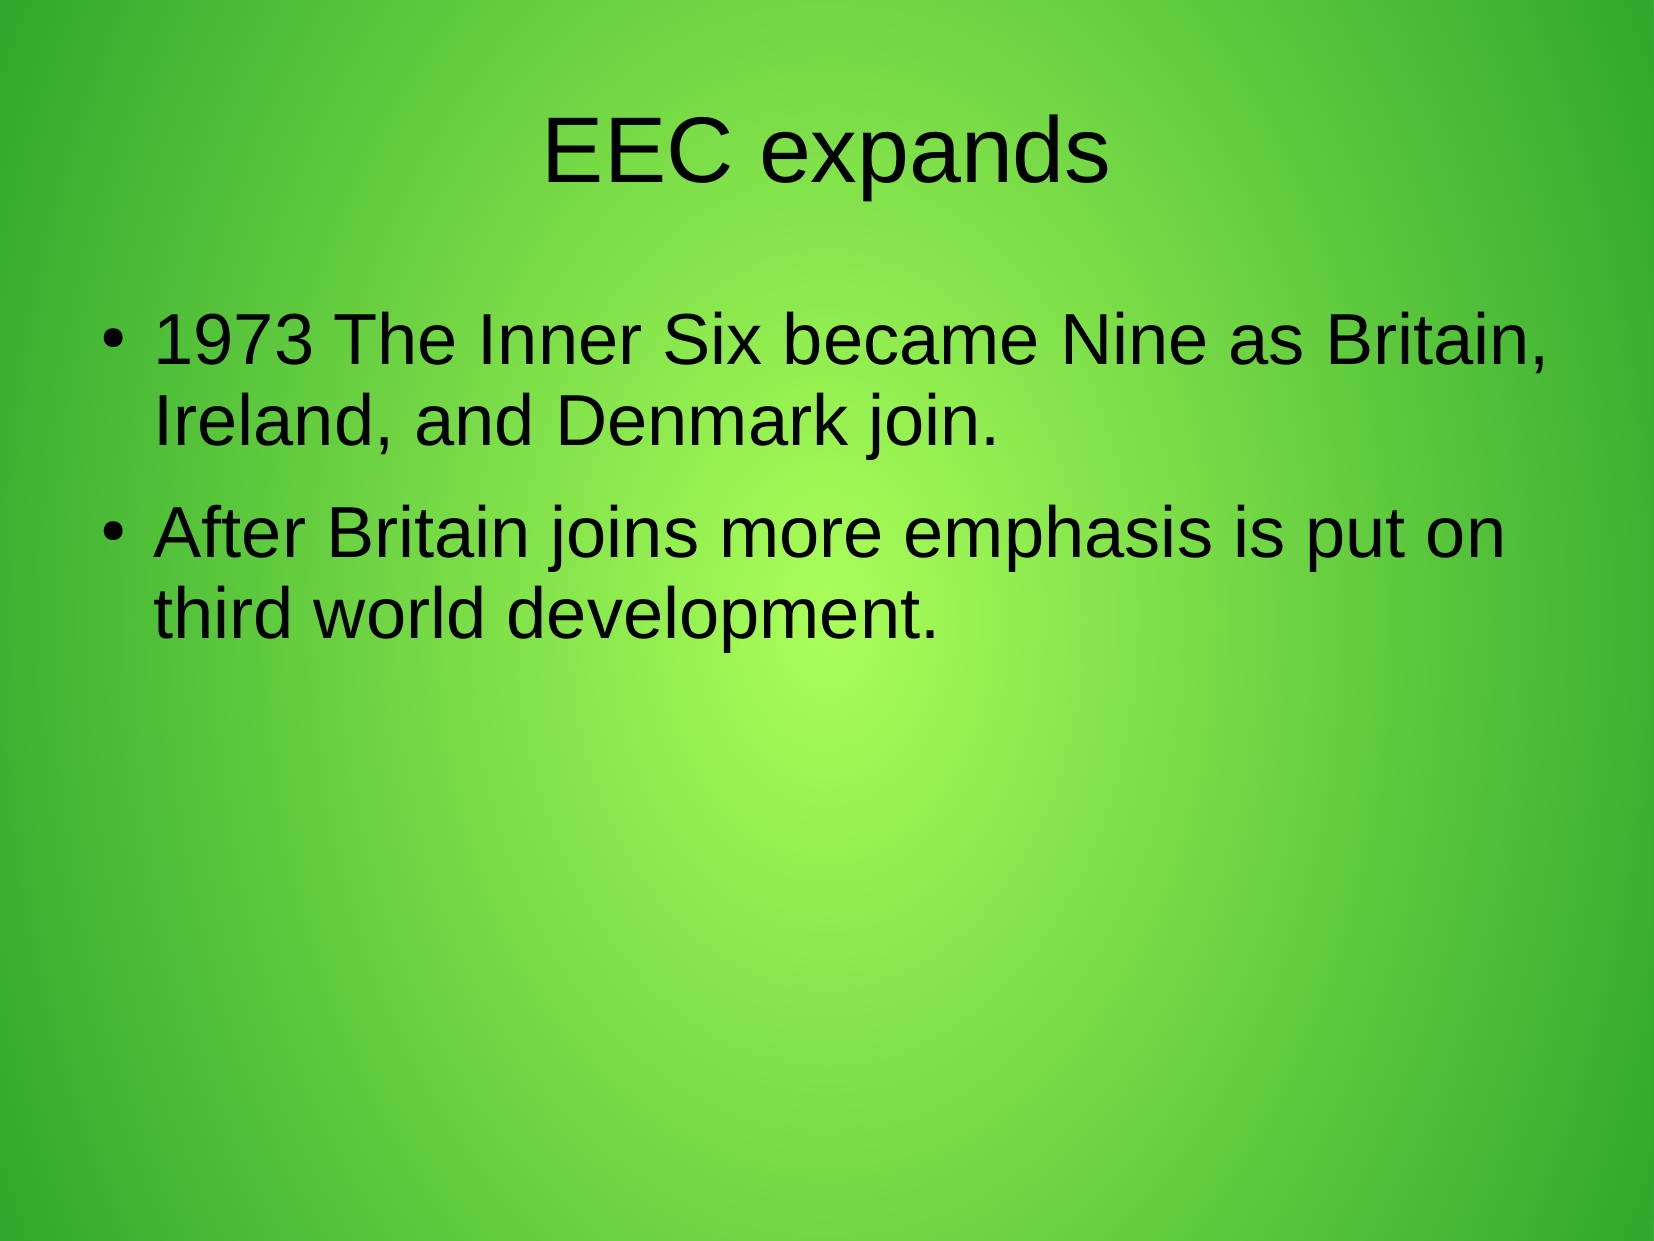

# EEC expands
1973 The Inner Six became Nine as Britain, Ireland, and Denmark join.
After Britain joins more emphasis is put on third world development.